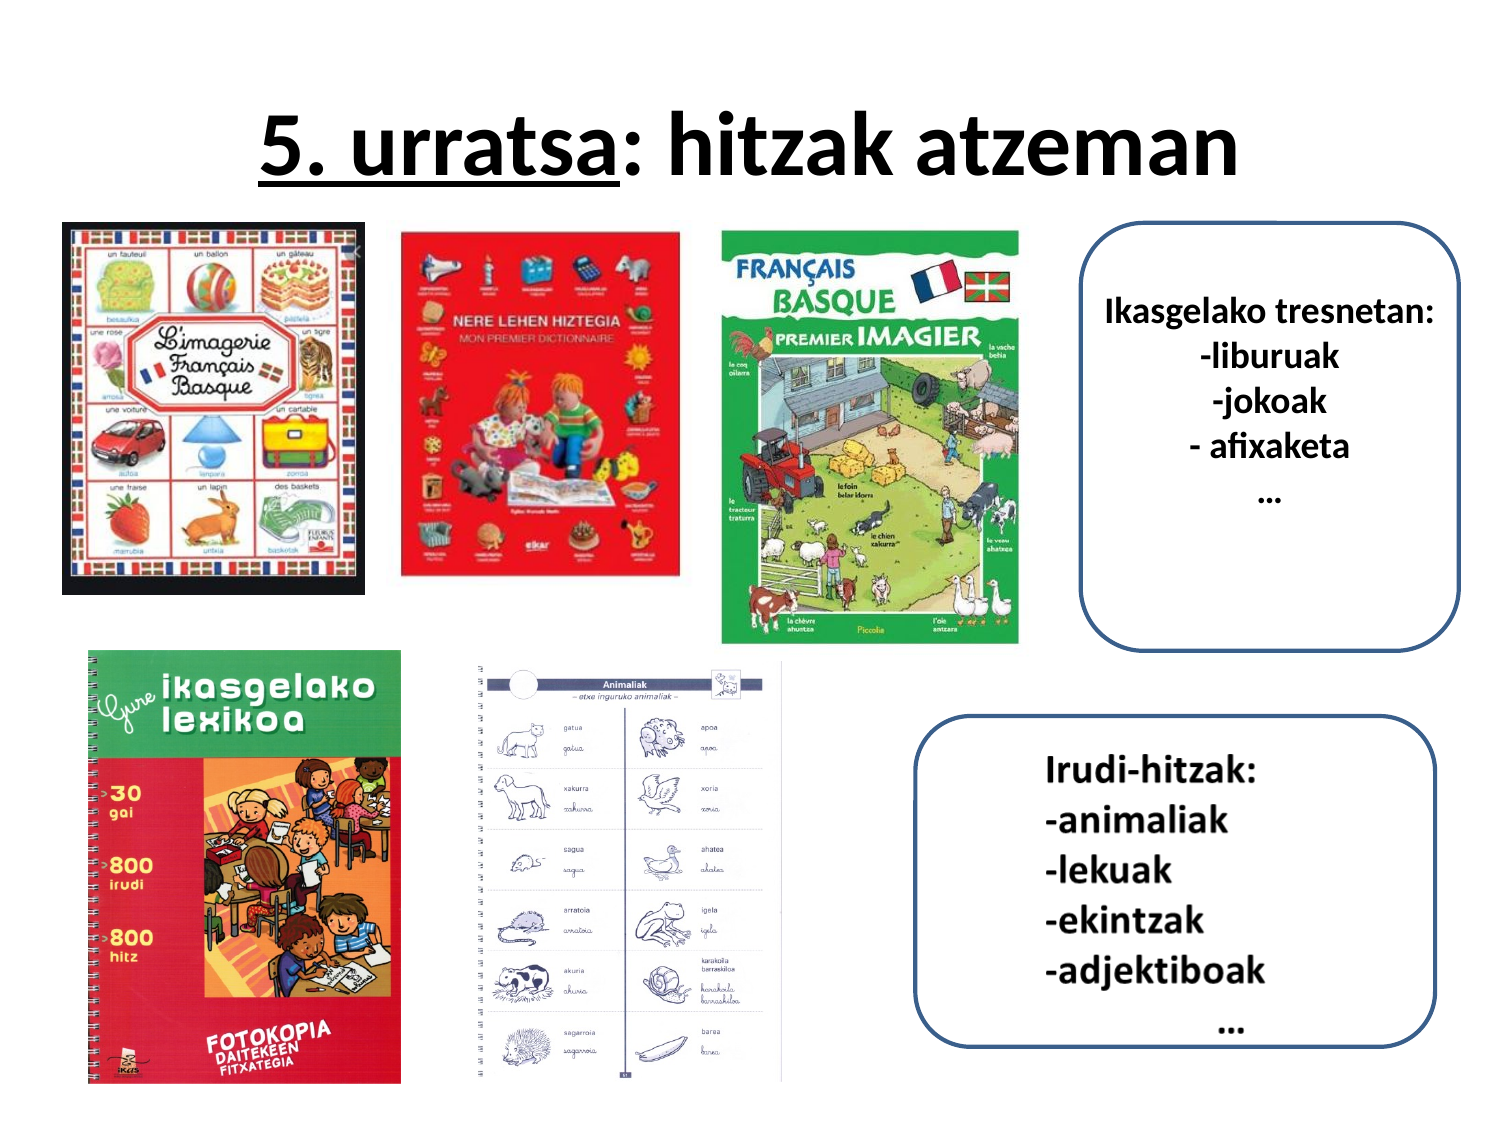

5. urratsa: hitzak atzeman
Ikasgelako tresnetan:
-liburuak
-jokoak
- afixaketa
…